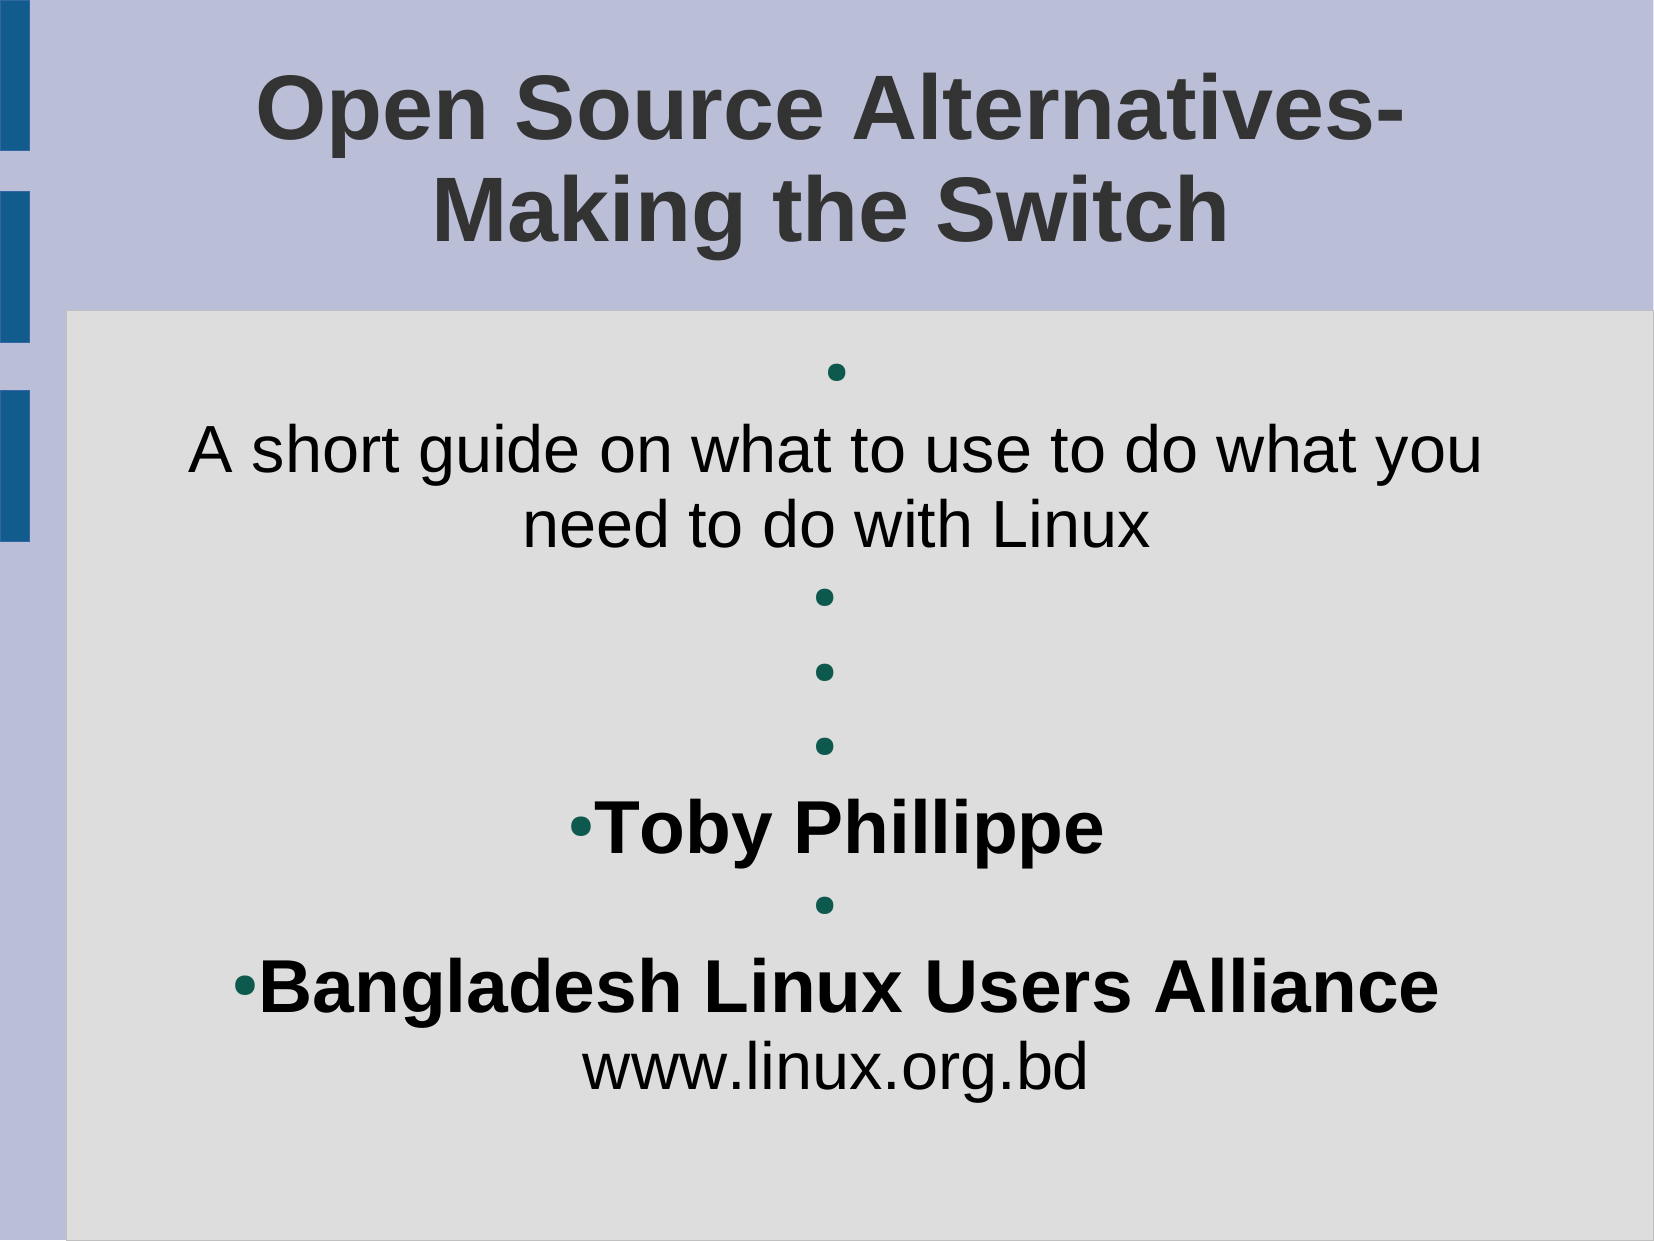

# Open Source Alternatives- Making the Switch
A short guide on what to use to do what you need to do with Linux
Toby Phillippe
Bangladesh Linux Users Alliance
www.linux.org.bd